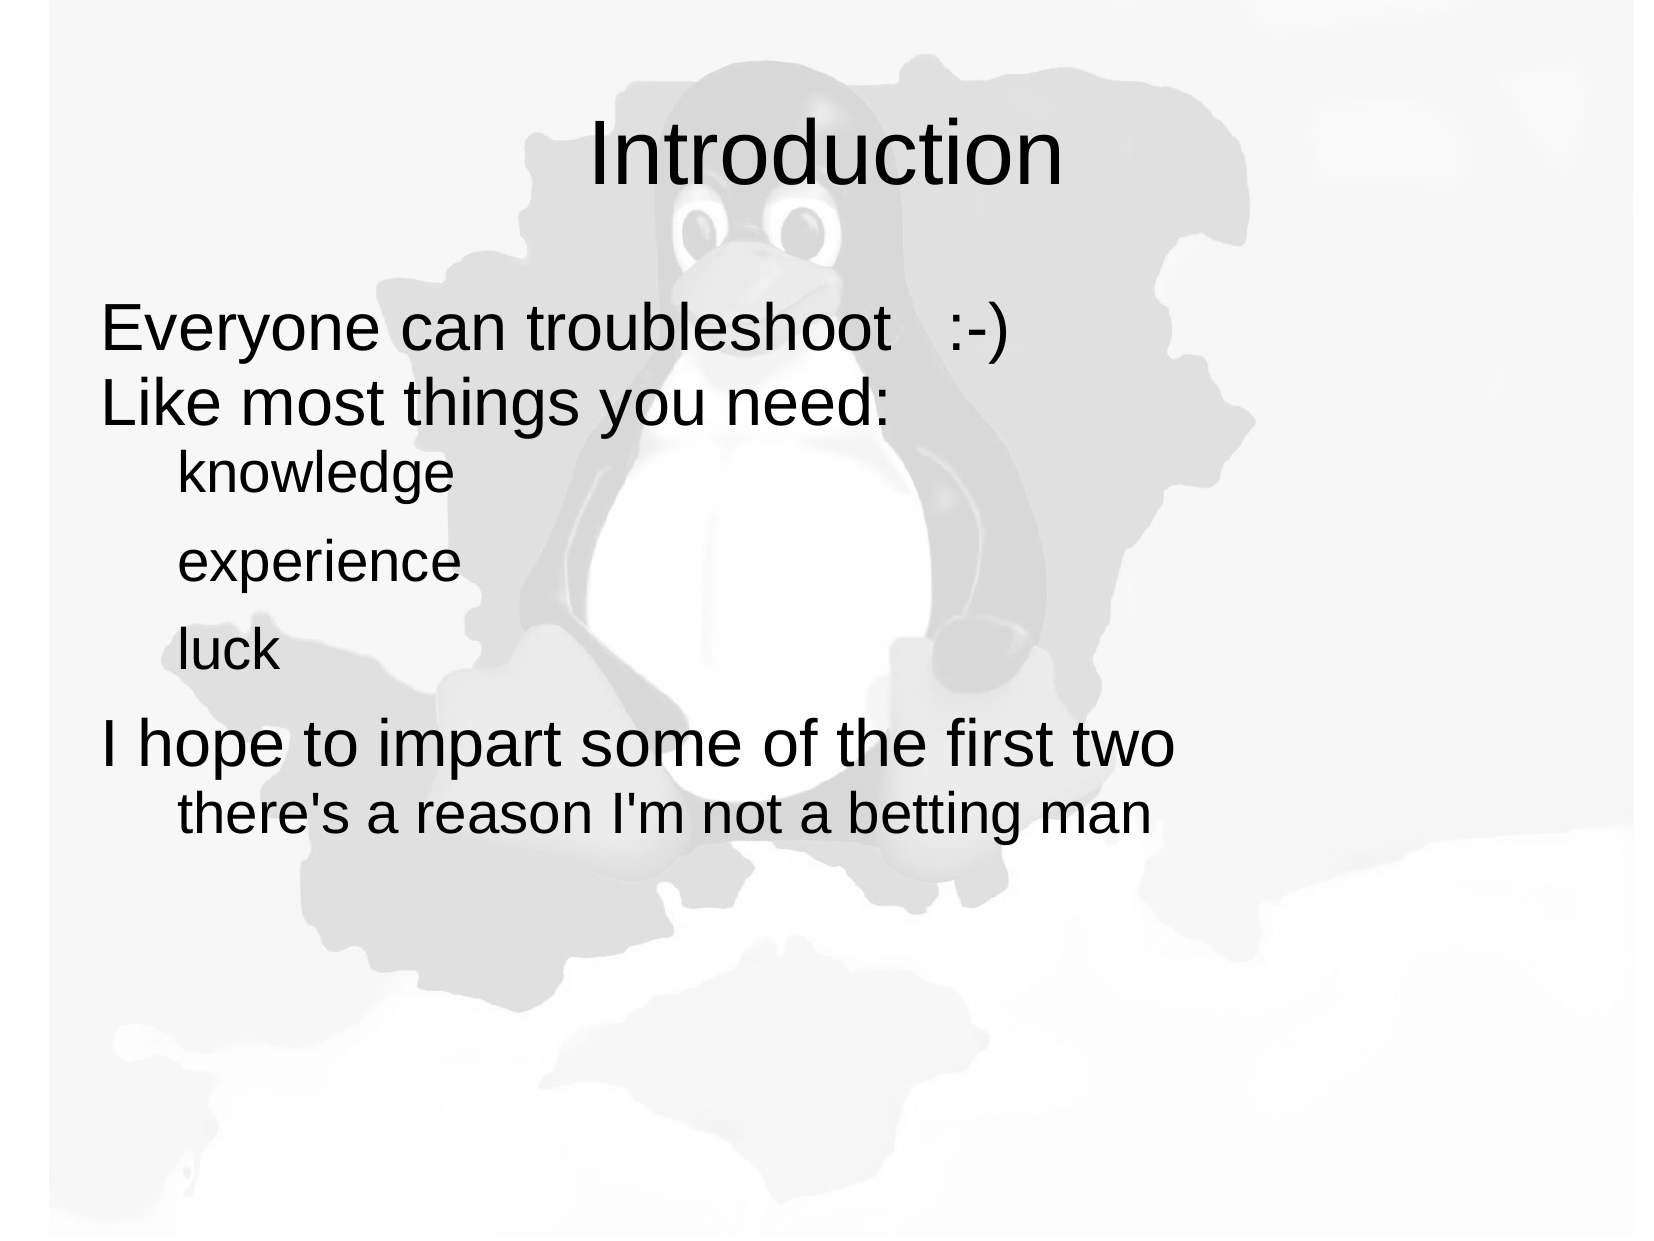

# Introduction
Everyone can troubleshoot :-)
Like most things you need:
knowledge
experience
luck
I hope to impart some of the first two
there's a reason I'm not a betting man